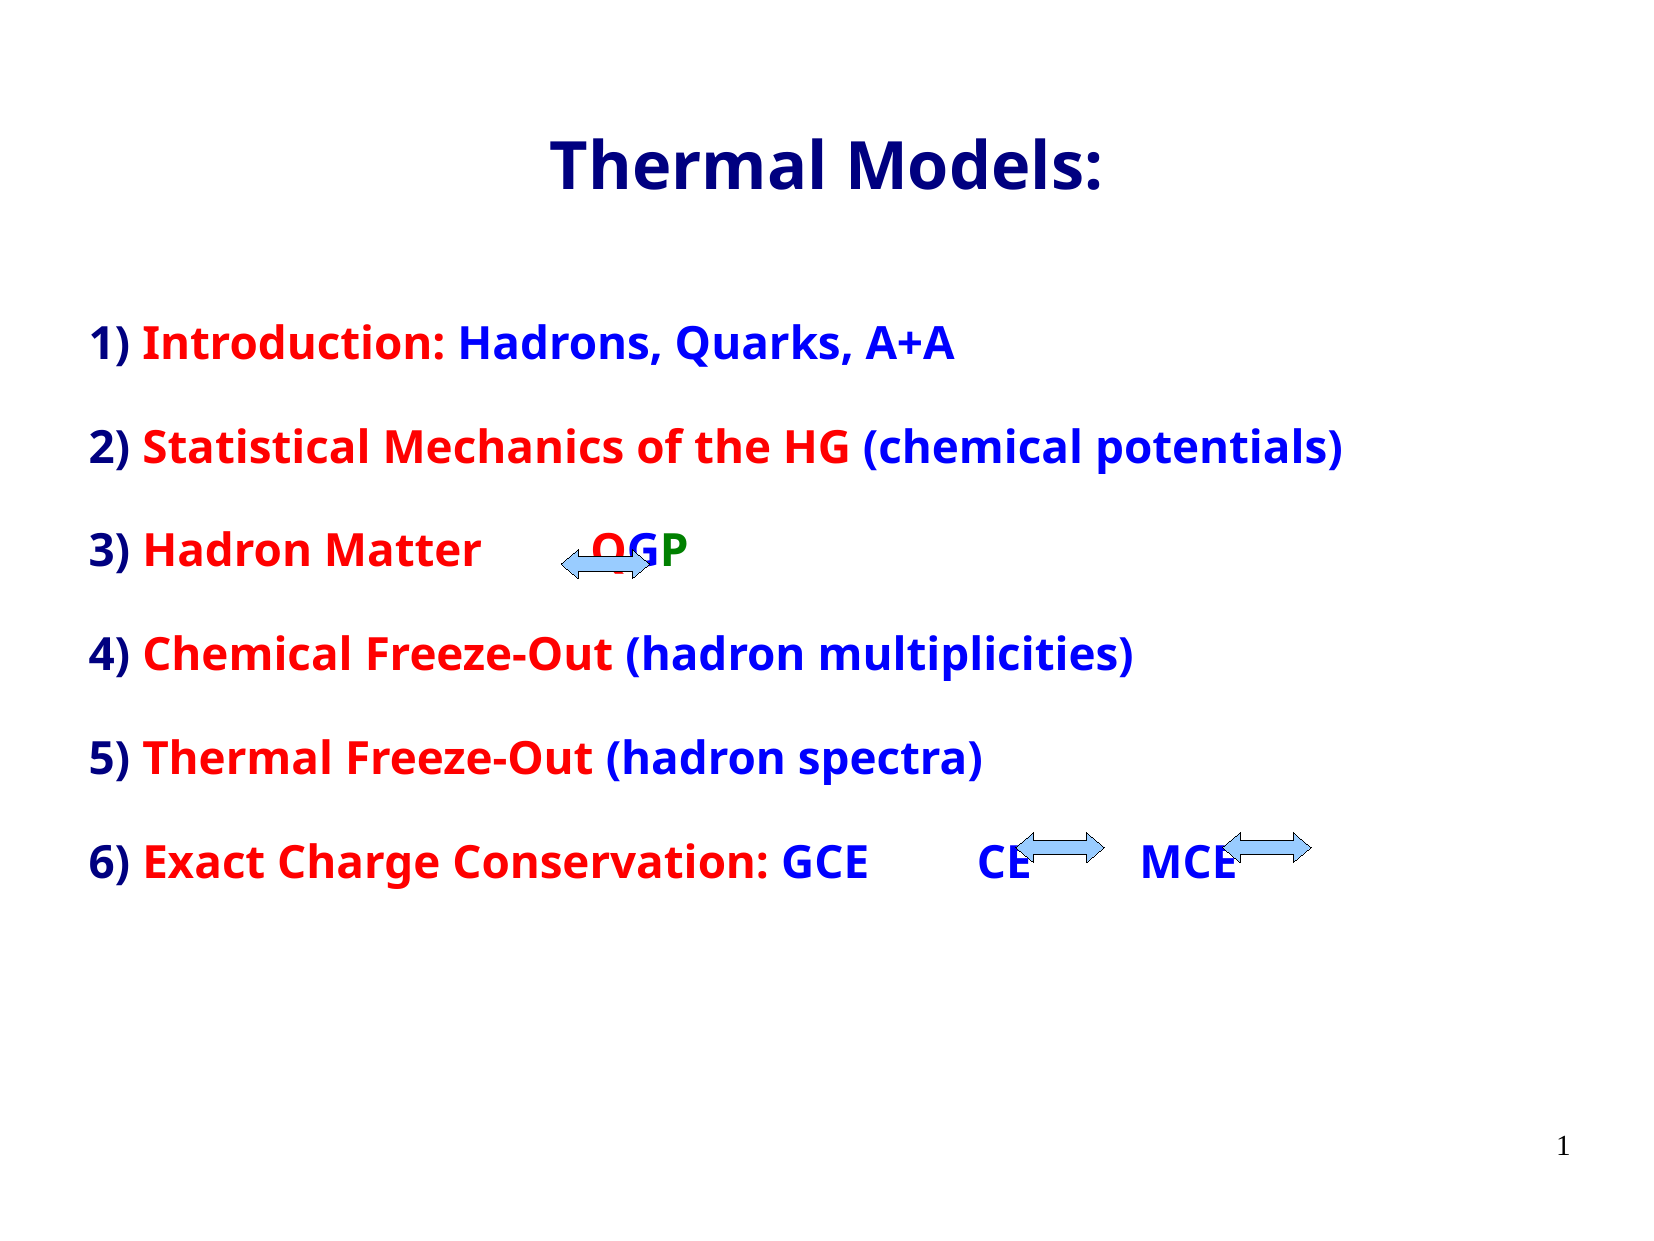

# Thermal Models:
1) Introduction: Hadrons, Quarks, A+A
2) Statistical Mechanics of the HG (chemical potentials)
3) Hadron Matter QGP
4) Chemical Freeze-Out (hadron multiplicities)
5) Thermal Freeze-Out (hadron spectra)
6) Exact Charge Conservation: GCE CE MCE
1